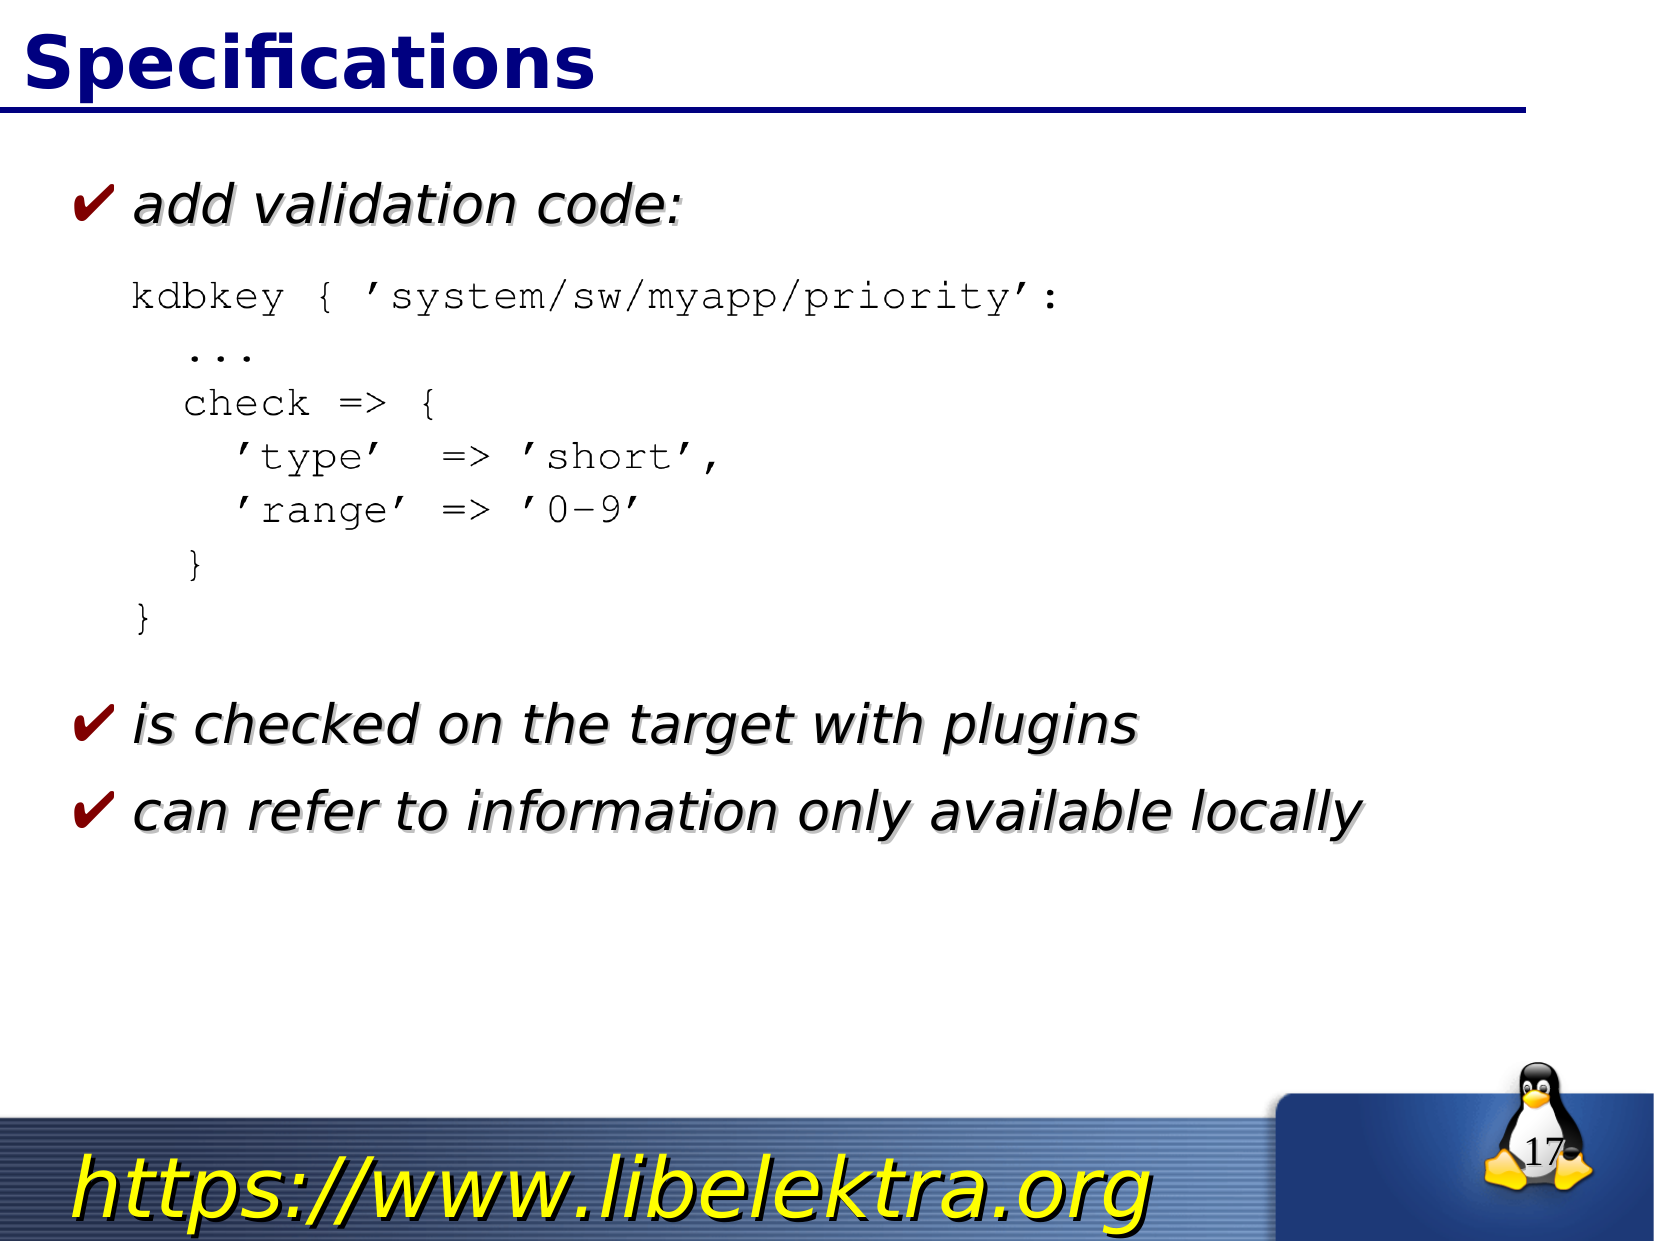

Specifications
# add validation code:
is checked on the target with plugins
can refer to information only available locally